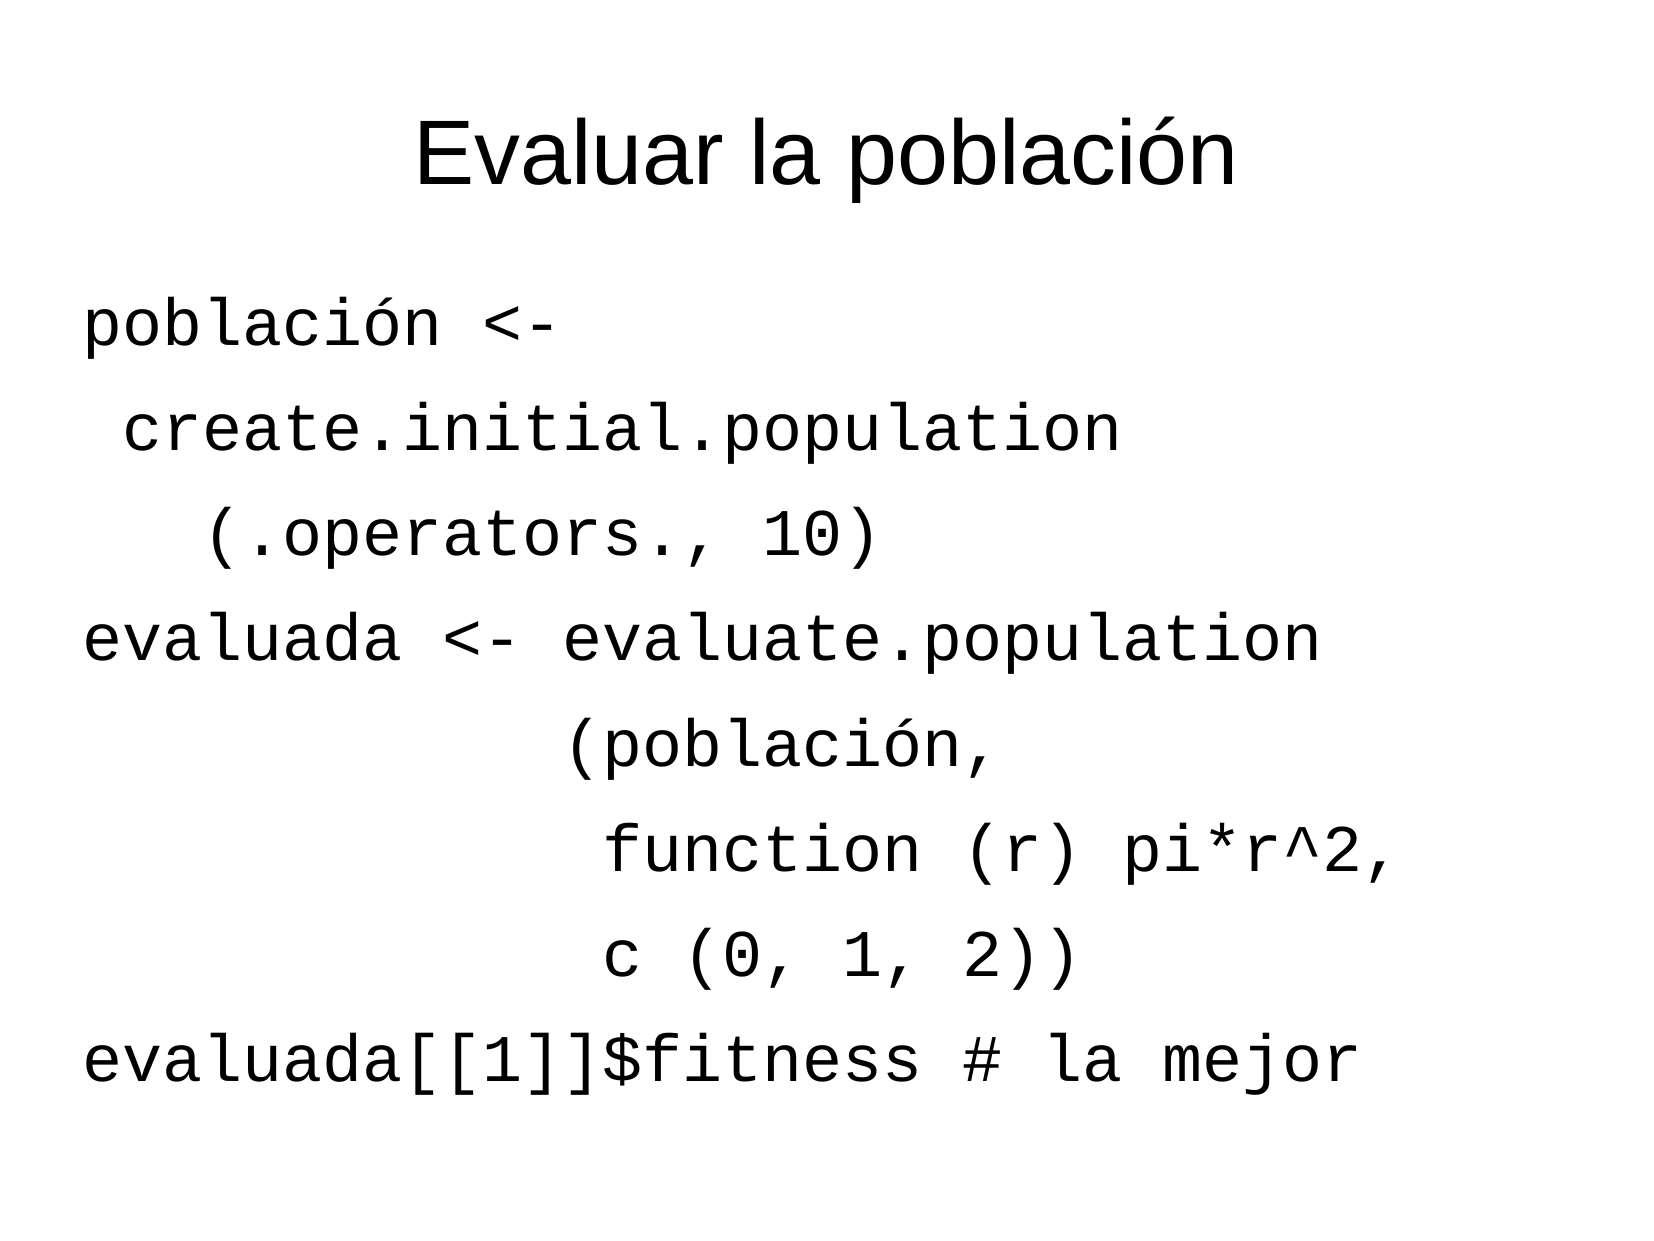

# Evaluar la población
población <-
 create.initial.population
 (.operators., 10)
evaluada <- evaluate.population
 (población,
 function (r) pi*r^2,
 c (0, 1, 2))
evaluada[[1]]$fitness # la mejor